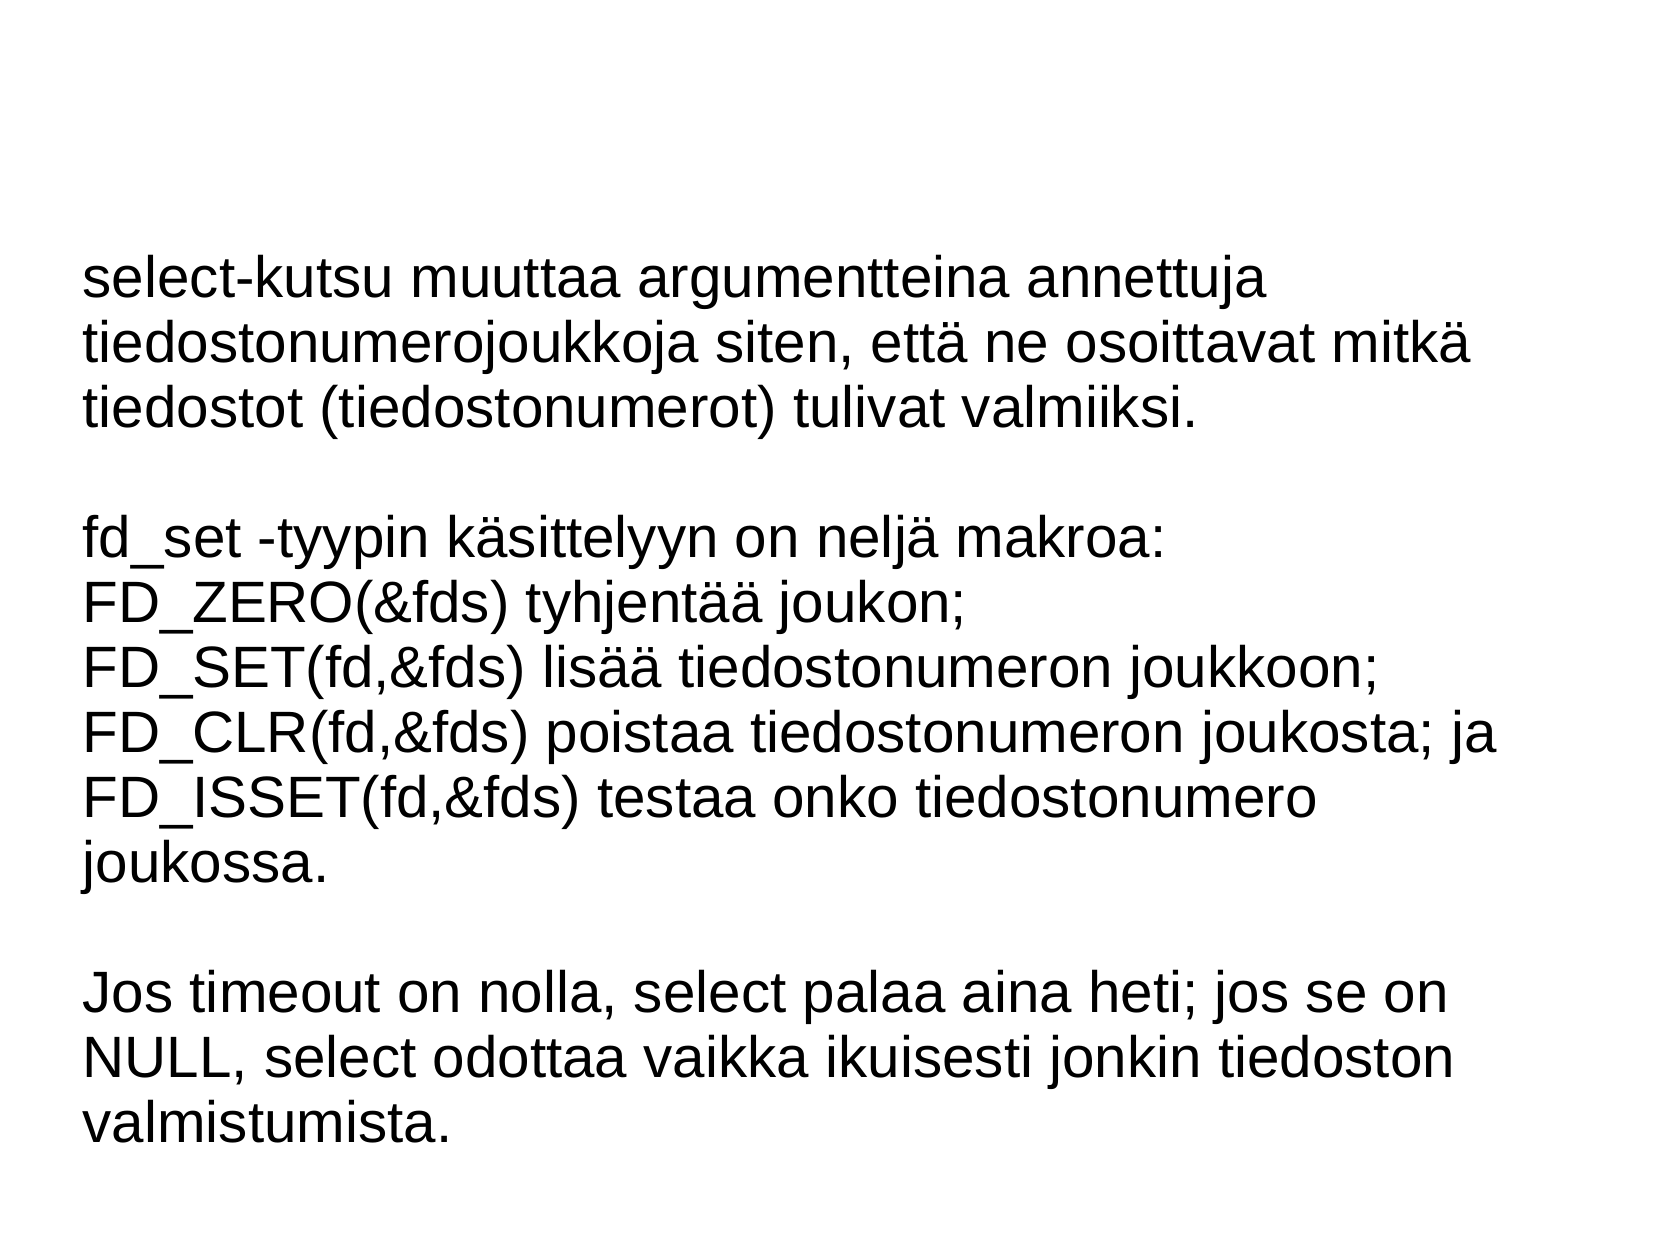

select-kutsu muuttaa argumentteina annettuja tiedostonumerojoukkoja siten, että ne osoittavat mitkä tiedostot (tiedostonumerot) tulivat valmiiksi.
fd_set -tyypin käsittelyyn on neljä makroa:
FD_ZERO(&fds) tyhjentää joukon;
FD_SET(fd,&fds) lisää tiedostonumeron joukkoon;
FD_CLR(fd,&fds) poistaa tiedostonumeron joukosta; ja
FD_ISSET(fd,&fds) testaa onko tiedostonumero joukossa.
Jos timeout on nolla, select palaa aina heti; jos se on NULL, select odottaa vaikka ikuisesti jonkin tiedoston
valmistumista.